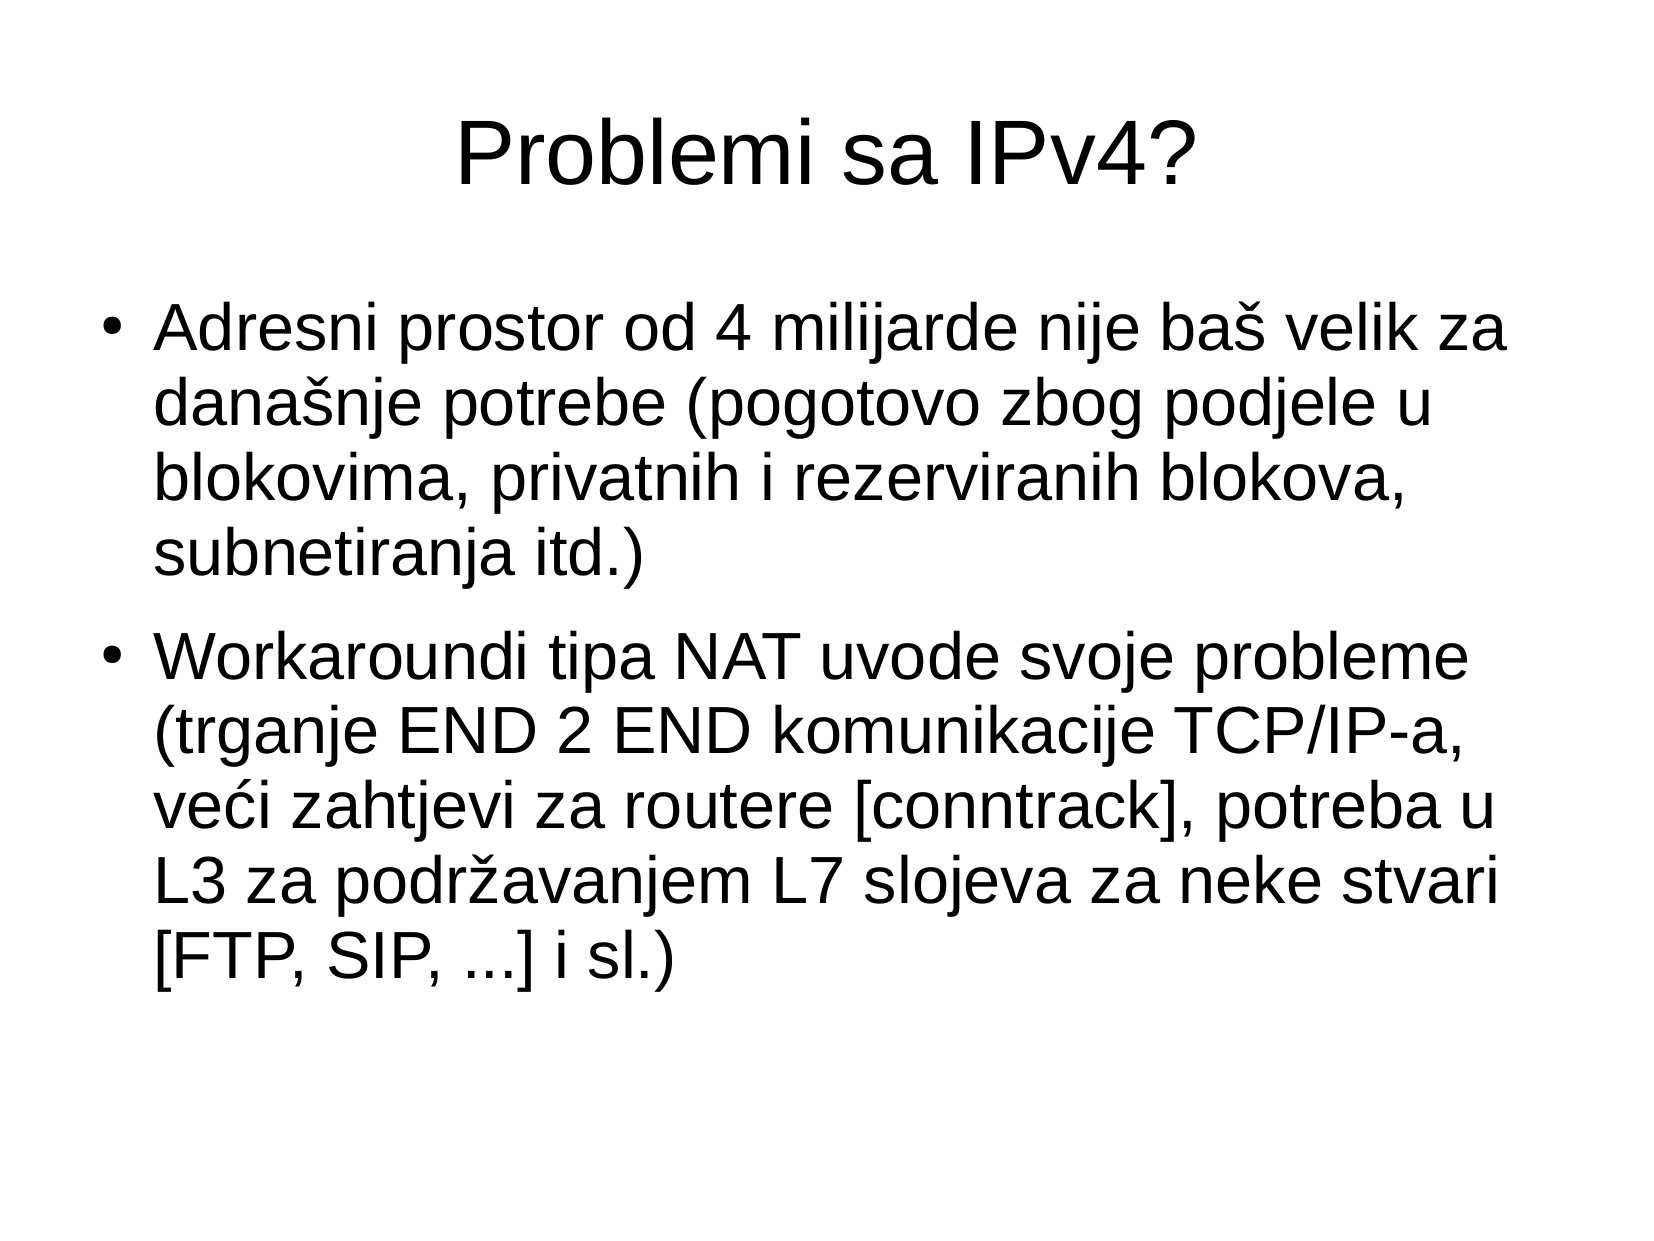

# Problemi sa IPv4?
Adresni prostor od 4 milijarde nije baš velik za današnje potrebe (pogotovo zbog podjele u blokovima, privatnih i rezerviranih blokova, subnetiranja itd.)
Workaroundi tipa NAT uvode svoje probleme (trganje END 2 END komunikacije TCP/IP-a, veći zahtjevi za routere [conntrack], potreba u L3 za podržavanjem L7 slojeva za neke stvari [FTP, SIP, ...] i sl.)